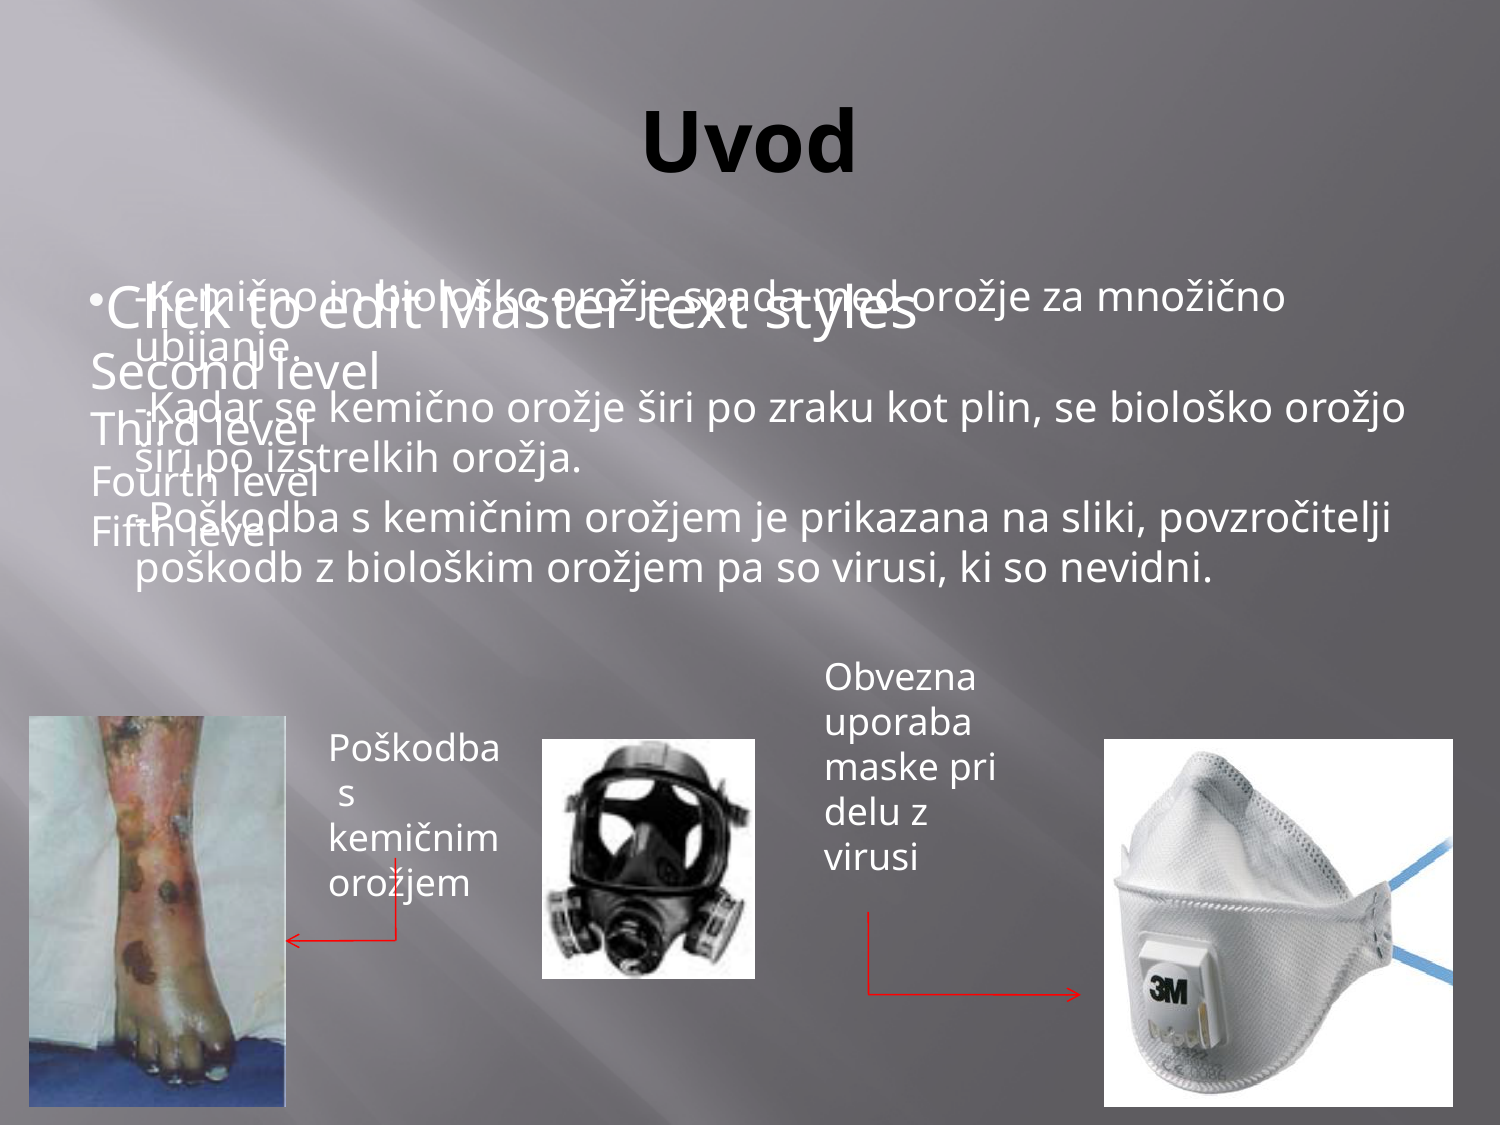

# Uvod
-Kemično in biološko orožje spada med orožje za množično ubijanje.
-Kadar se kemično orožje širi po zraku kot plin, se biološko orožjo širi po izstrelkih orožja.
-Poškodba s kemičnim orožjem je prikazana na sliki, povzročitelji poškodb z biološkim orožjem pa so virusi, ki so nevidni.
Obvezna uporaba maske pri delu z virusi
Poškodba s kemičnim orožjem